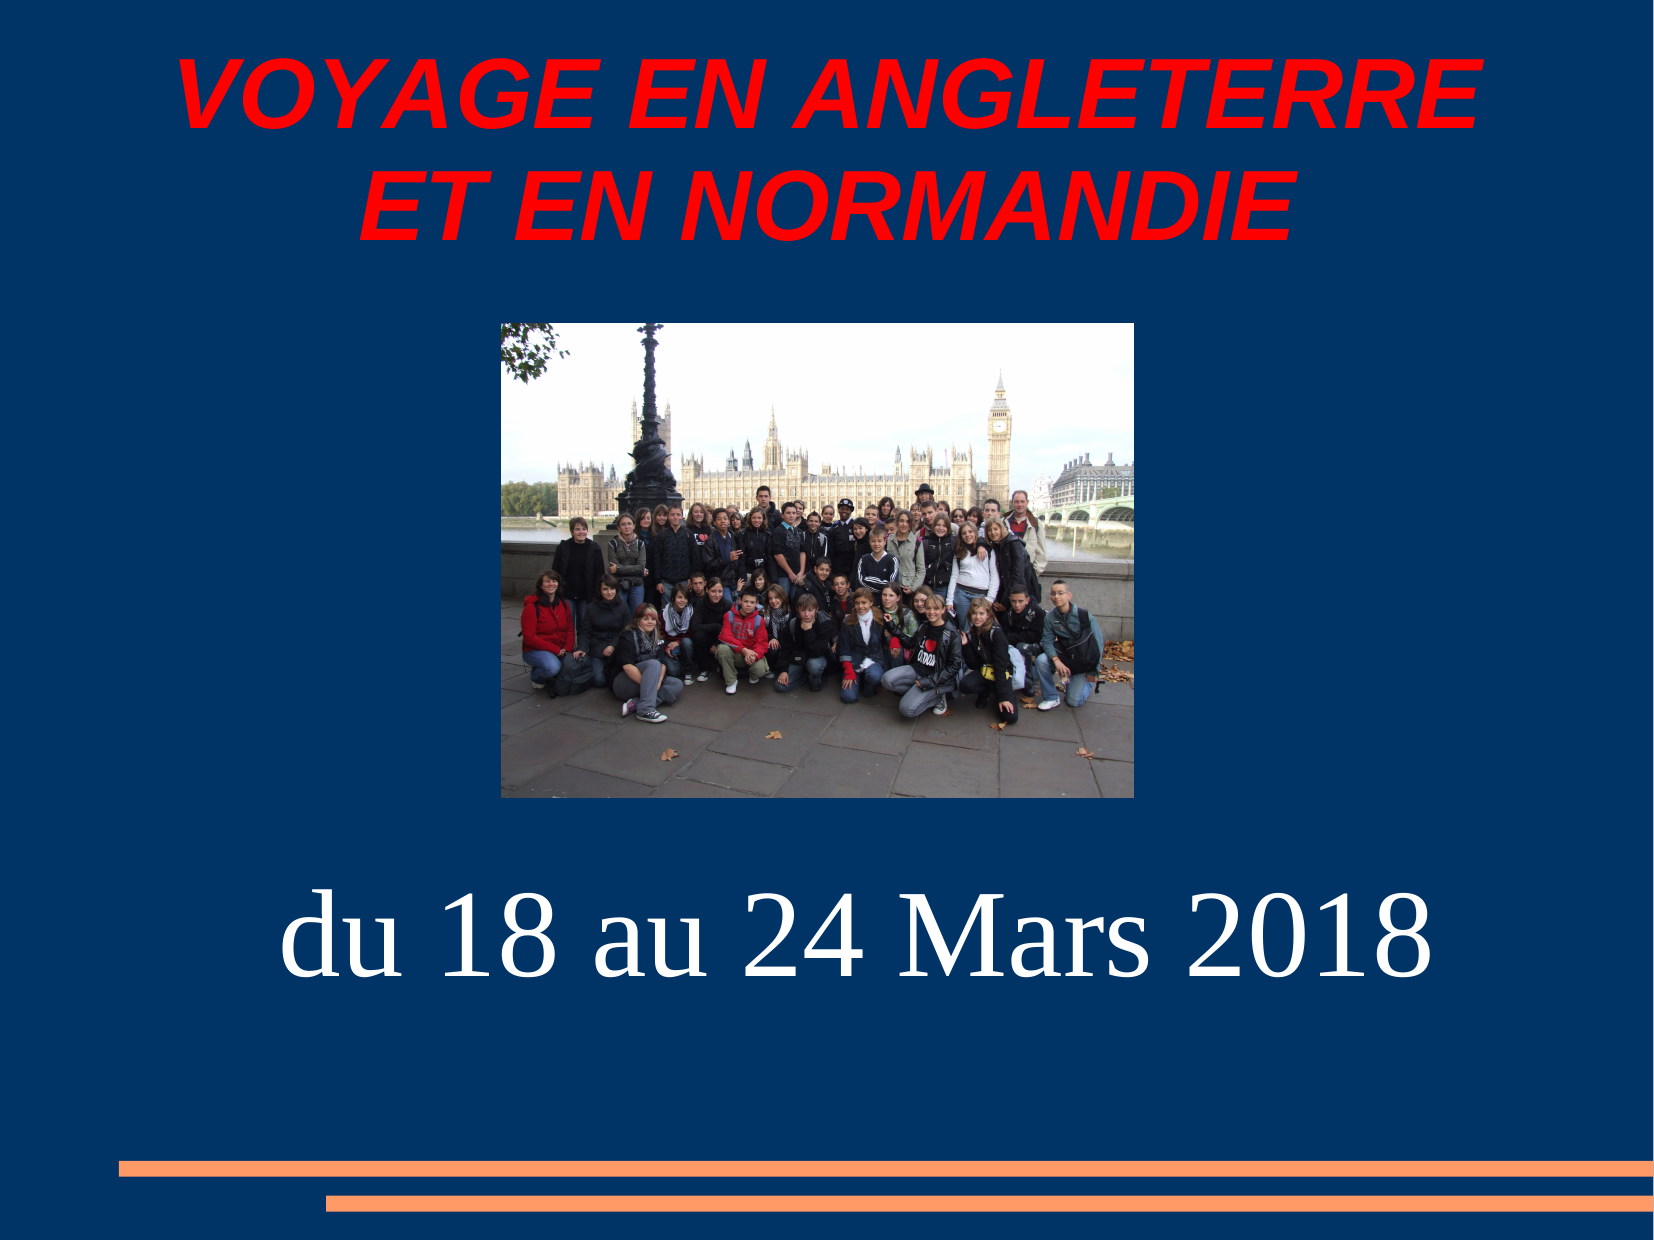

# VOYAGE EN ANGLETERRE ET EN NORMANDIE
 du 18 au 24 Mars 2018